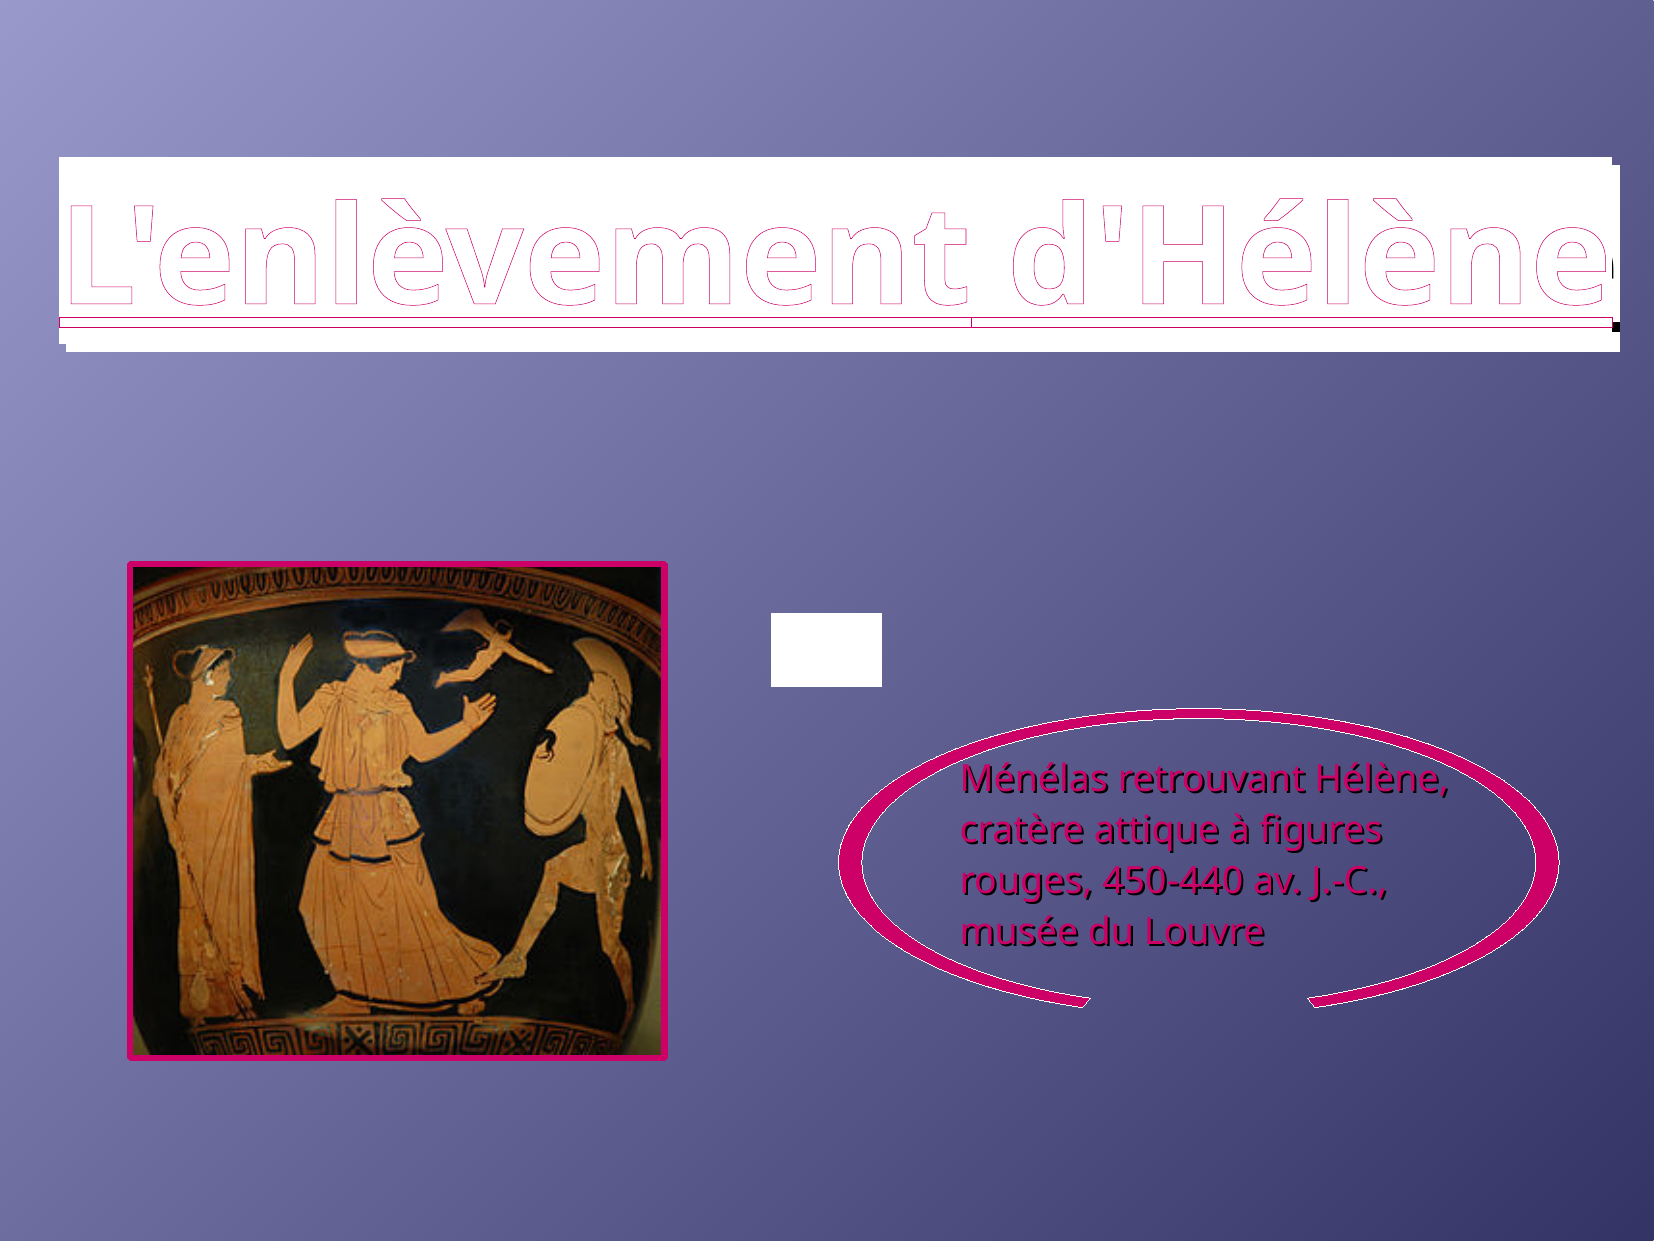

# L'enlèvement d'Hélène
Ménélas retrouvant Hélène, cratère attique à figures rouges, 450-440 av. J.-C., musée du Louvre